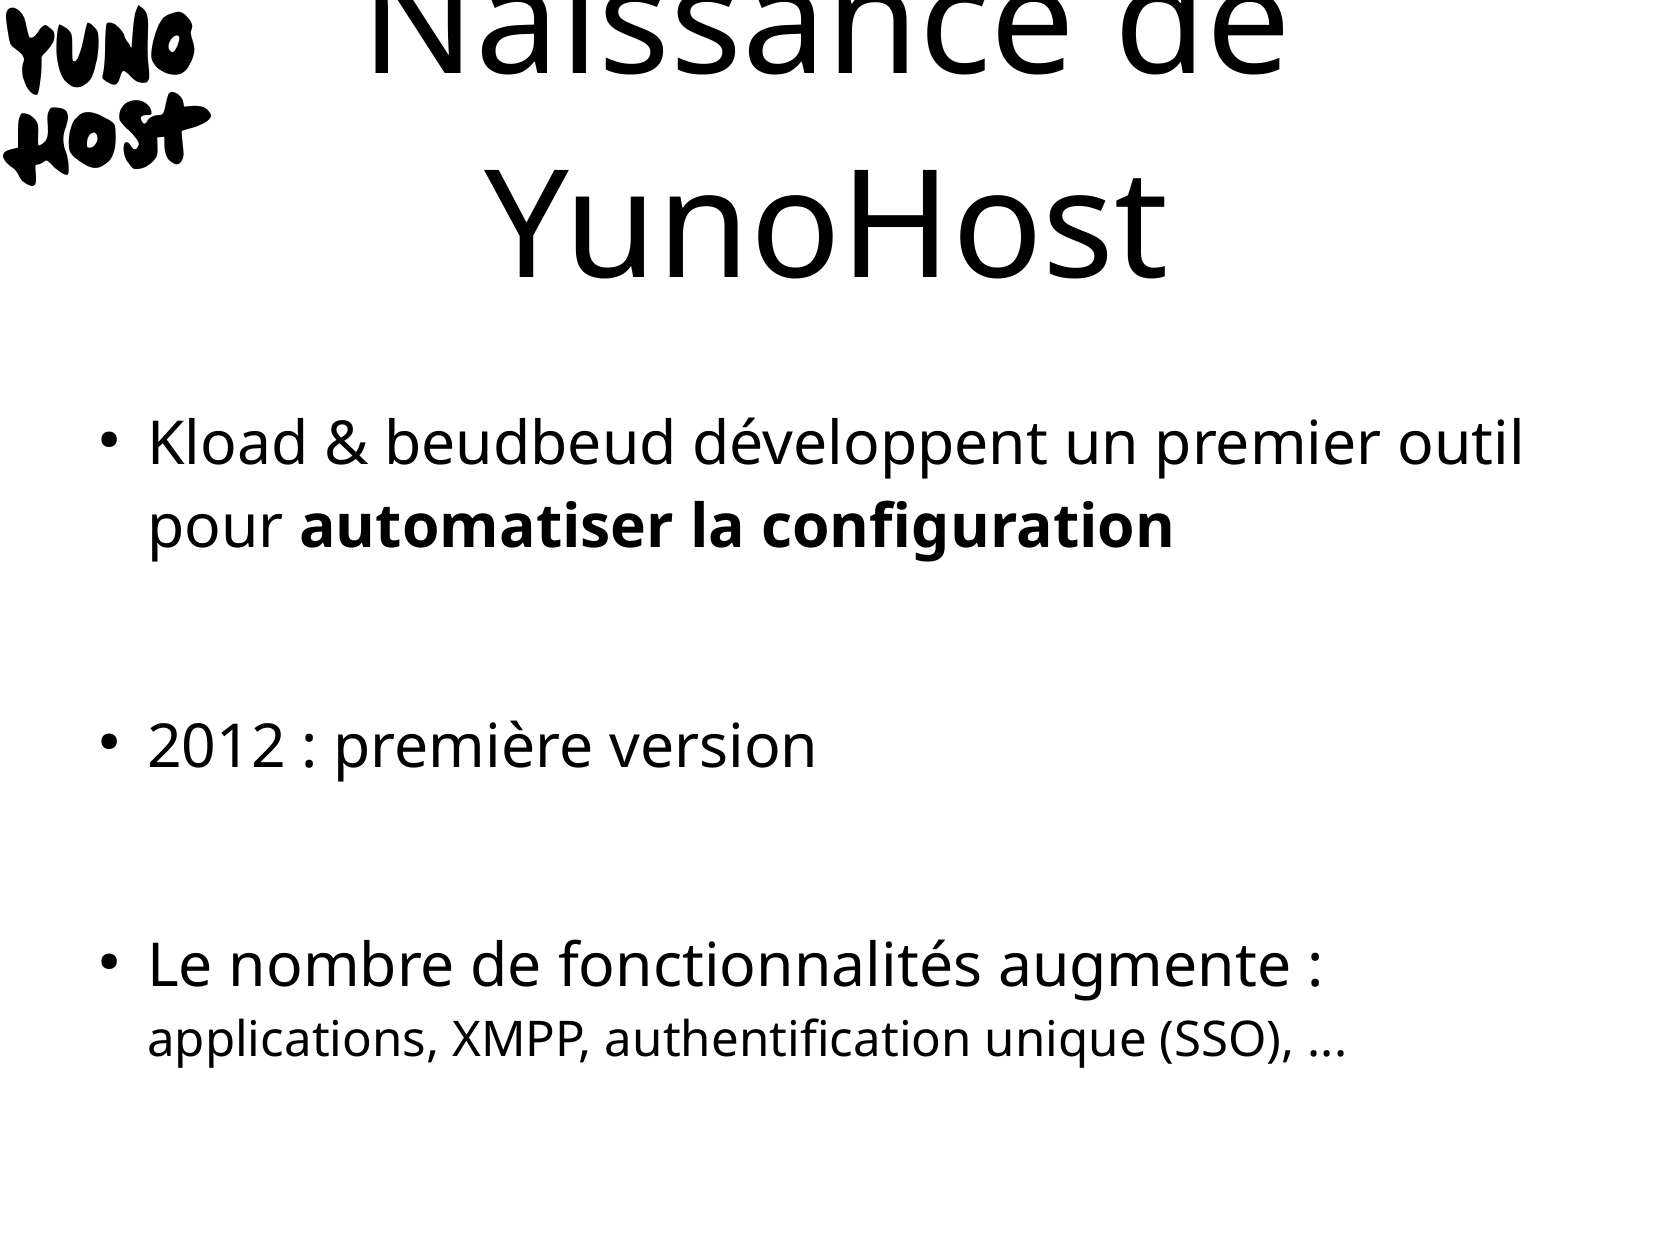

Naissance de YunoHost
# Kload & beudbeud développent un premier outil pour automatiser la configuration
2012 : première version
Le nombre de fonctionnalités augmente : applications, XMPP, authentification unique (SSO), ...